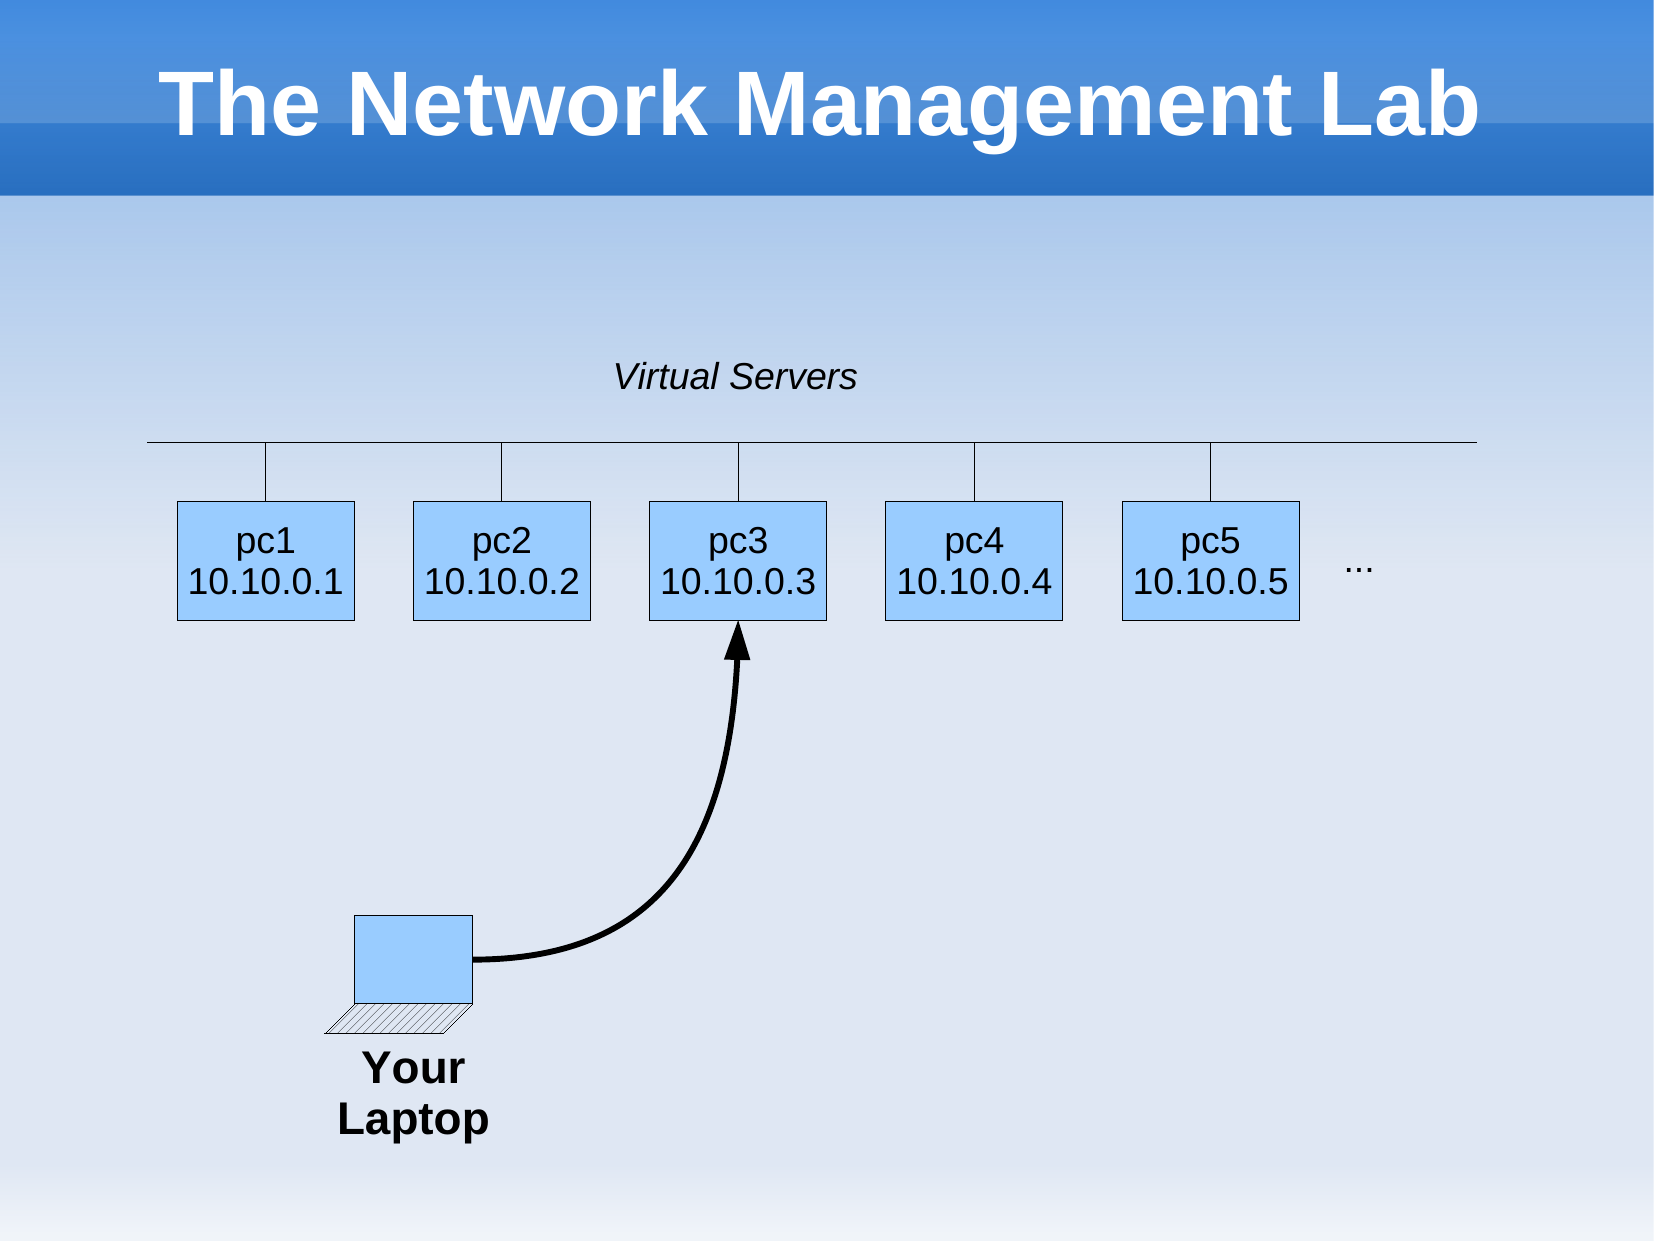

# The Network Management Lab
Virtual Servers
pc1
10.10.0.1
pc2
10.10.0.2
pc3
10.10.0.3
pc4
10.10.0.4
pc5
10.10.0.5
...
Your Laptop